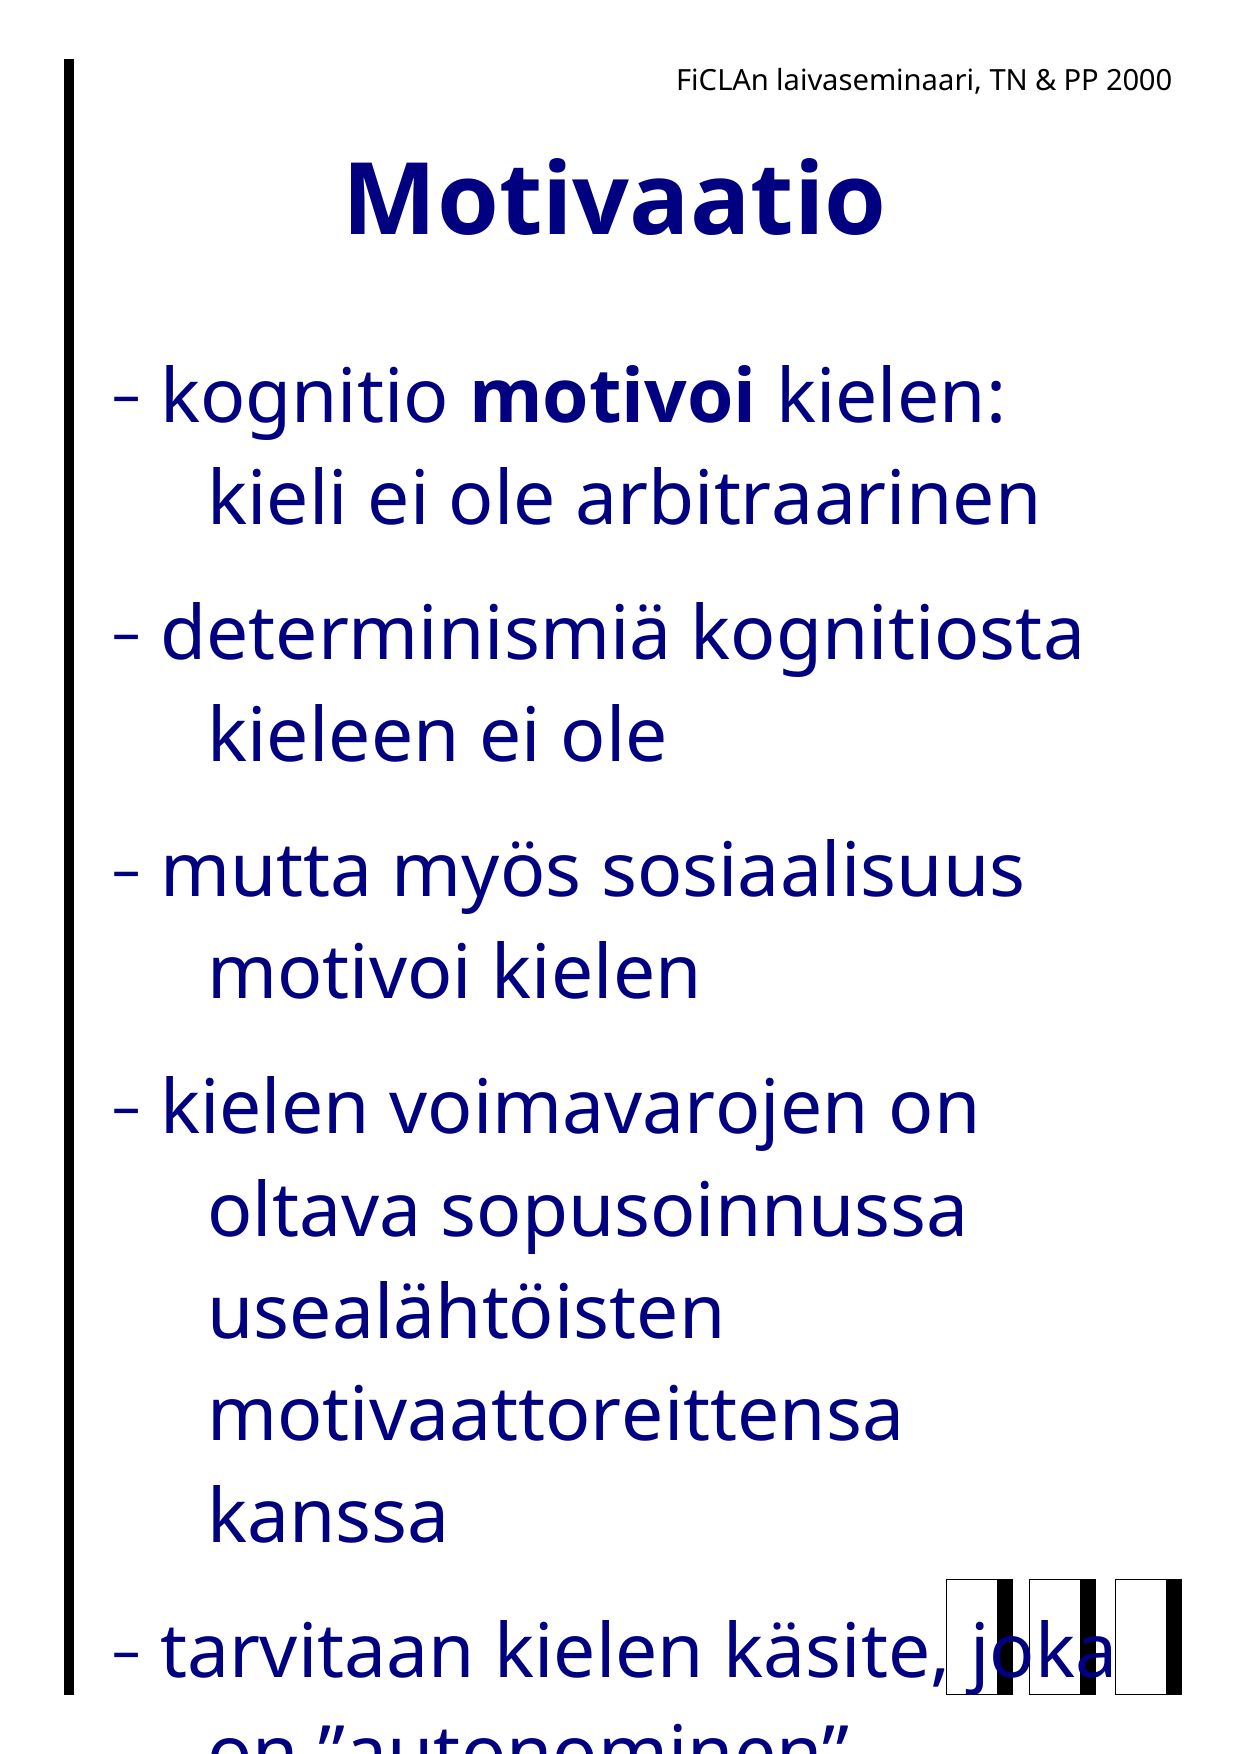

FiCLAn laivaseminaari, TN & PP 2000
# Motivaatio
kognitio motivoi kielen: kieli ei ole arbitraarinen
determinismiä kognitiosta kieleen ei ole
mutta myös sosiaalisuus motivoi kielen
kielen voimavarojen on oltava sopusoinnussa usealähtöisten motivaattoreittensa kanssa
tarvitaan kielen käsite, joka on ”autonominen”